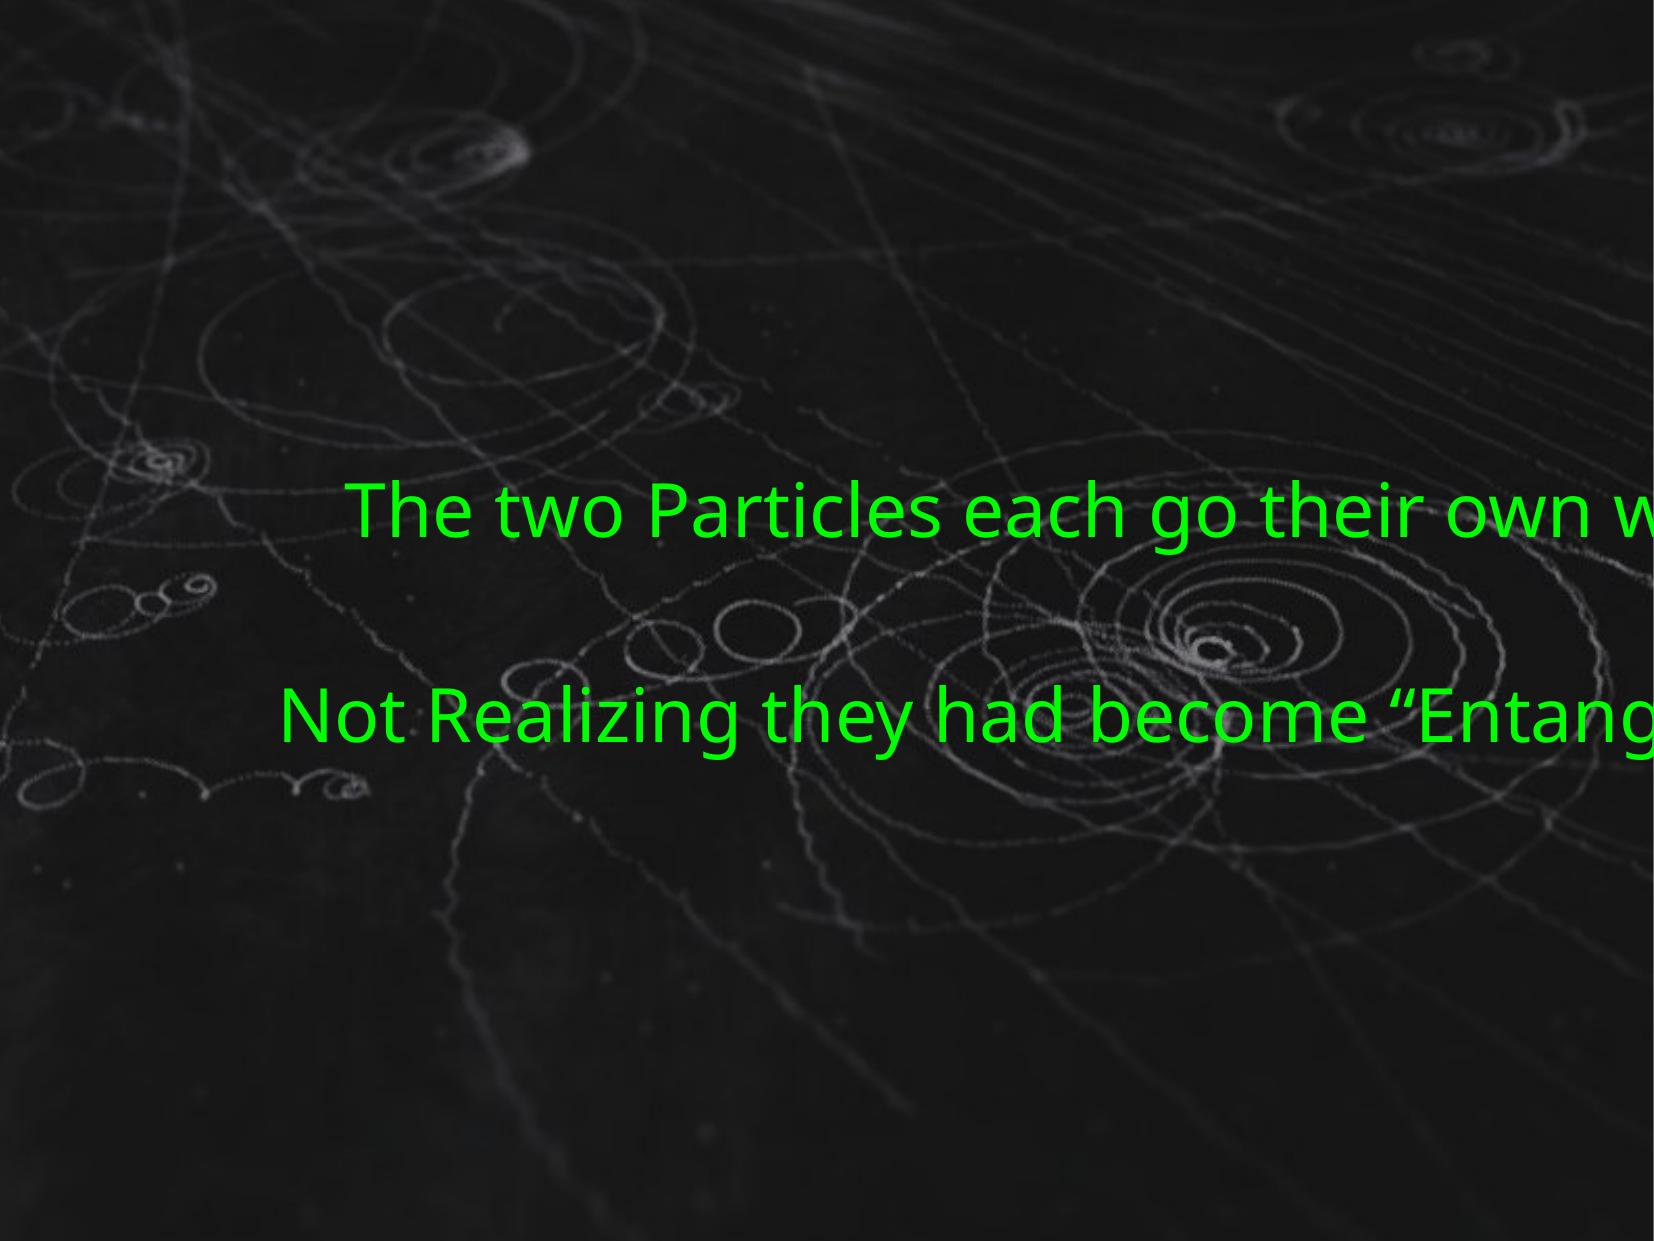

The two Particles each go their own way
Not Realizing they had become “Entangled”